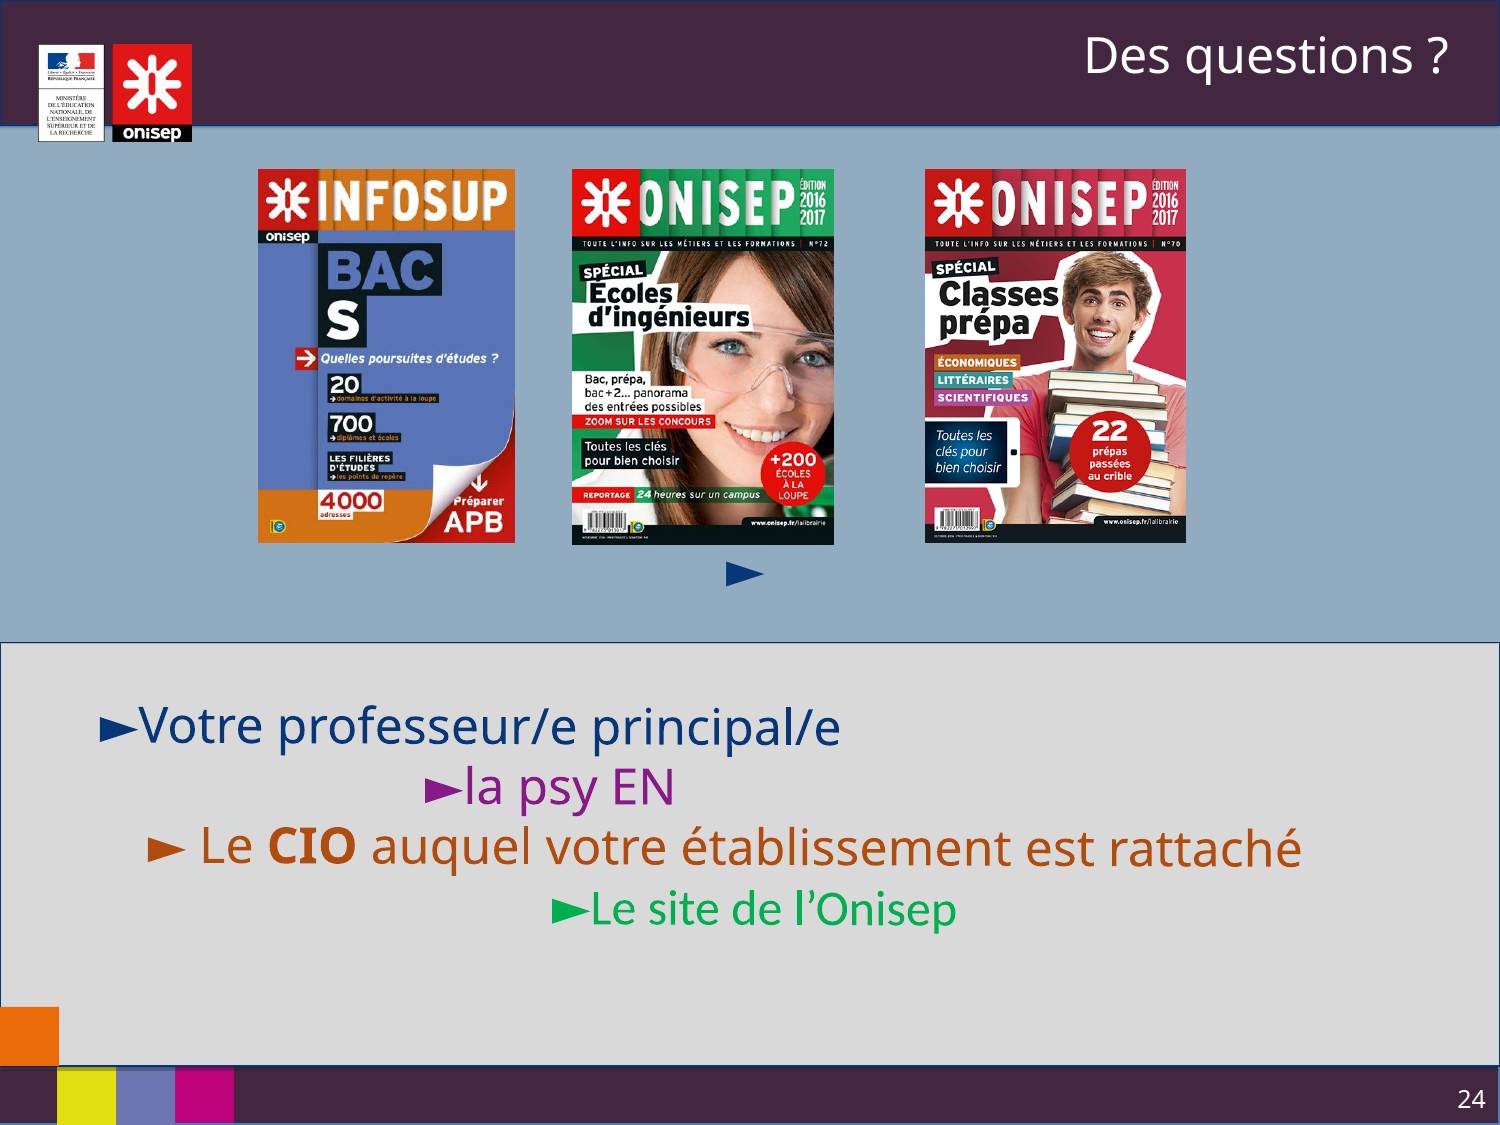

Des questions ?
►
 ►Votre professeur/e principal/e
 ►la psy EN
	► Le CIO auquel votre établissement est rattaché
 ►Le site de l’Onisep